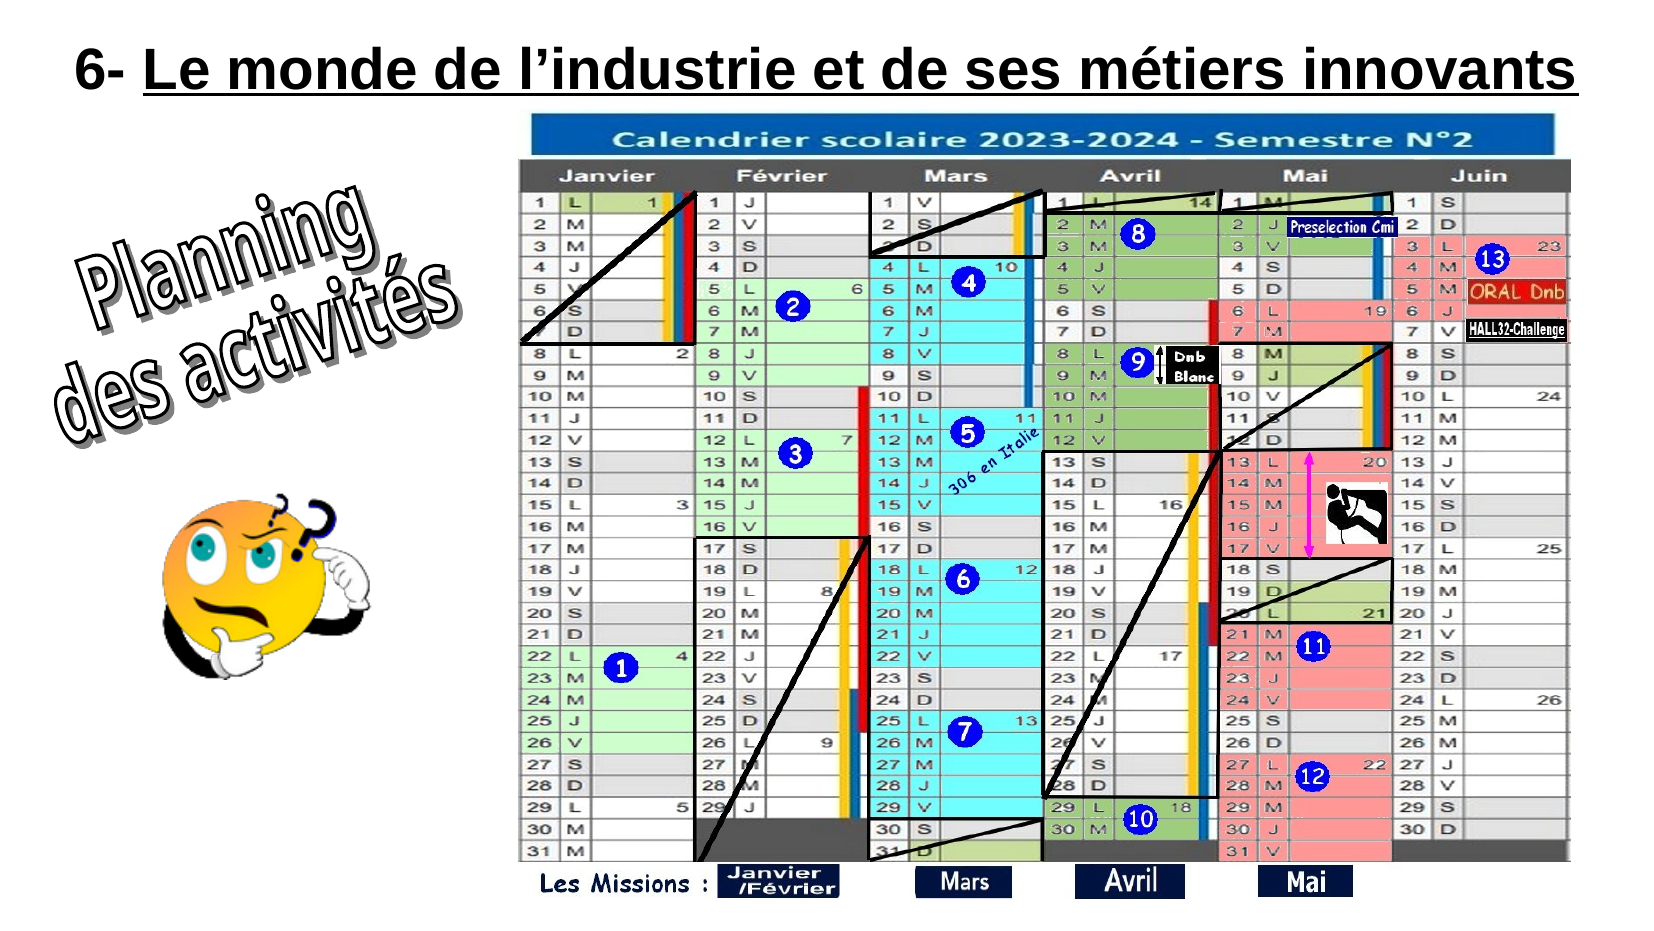

6- Le monde de l’industrie et de ses métiers innovants
Planning
des activités